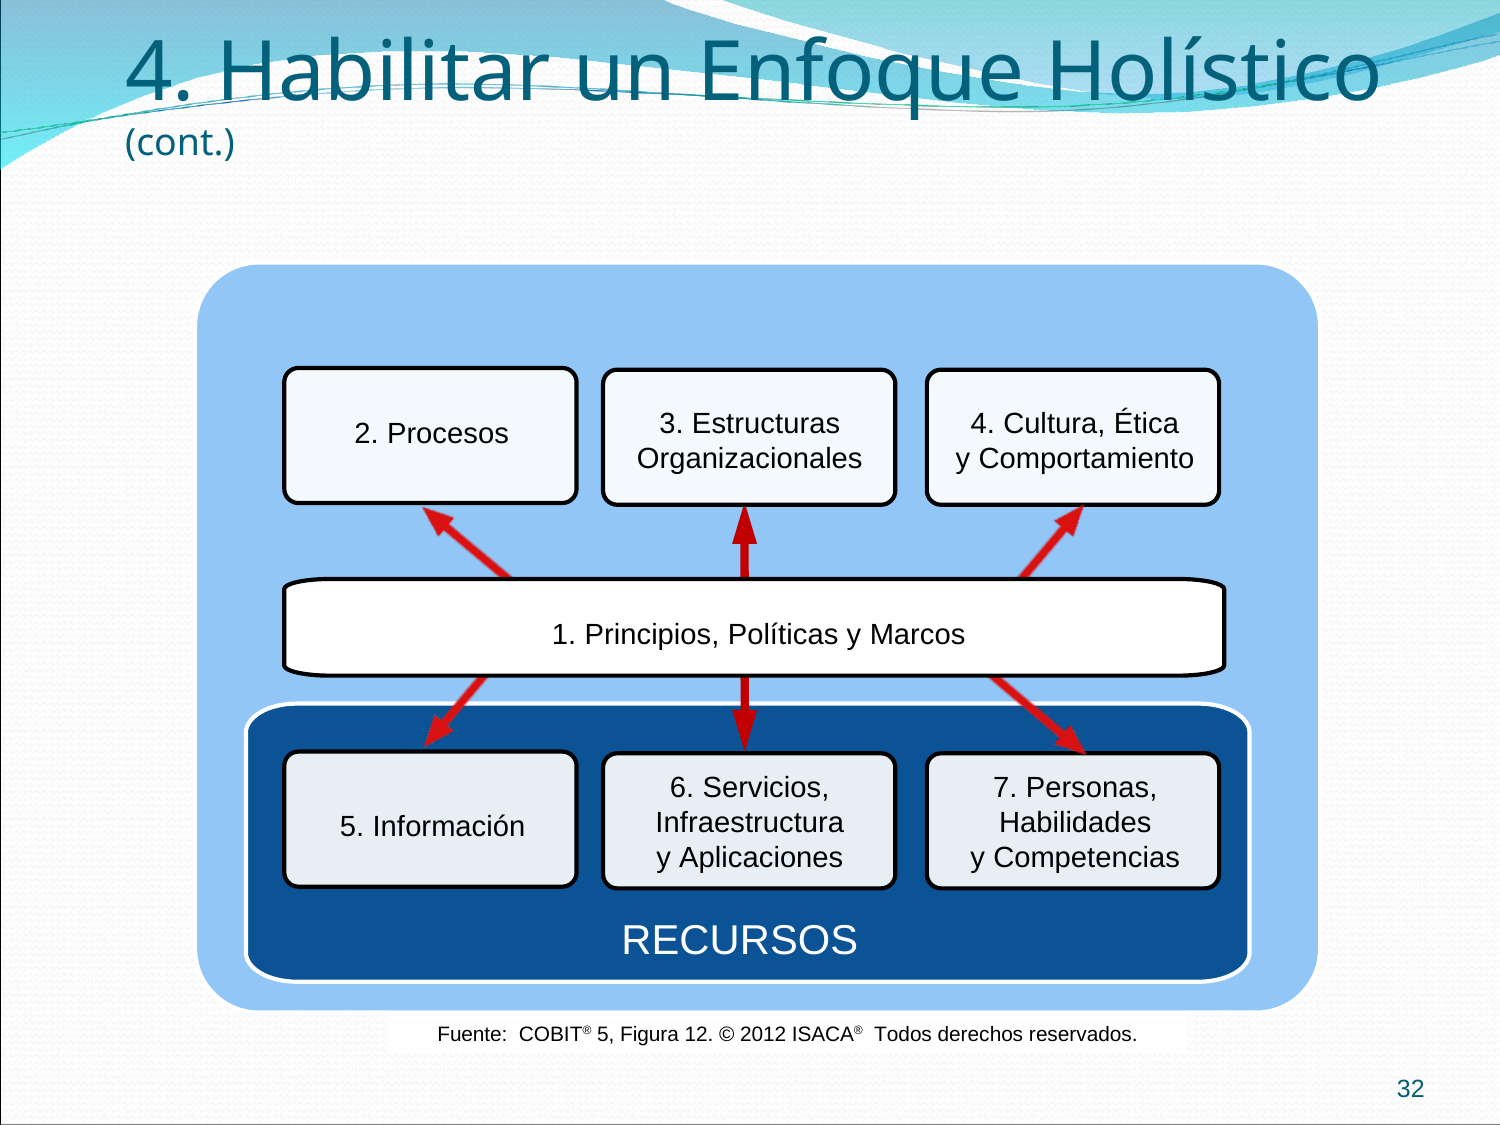

# 4. Habilitar un Enfoque Holístico (cont.)
3. Estructuras Organizacionales
4. Cultura, Ética
y Comportamiento
2. Procesos
1. Principios, Políticas y Marcos
6. Servicios,
Infraestructura
y Aplicaciones
7. Personas,
Habilidades
y Competencias
5. Información
RECURSOS
Fuente:  COBIT® 5, Figura 12. © 2012 ISACA® Todos derechos reservados.